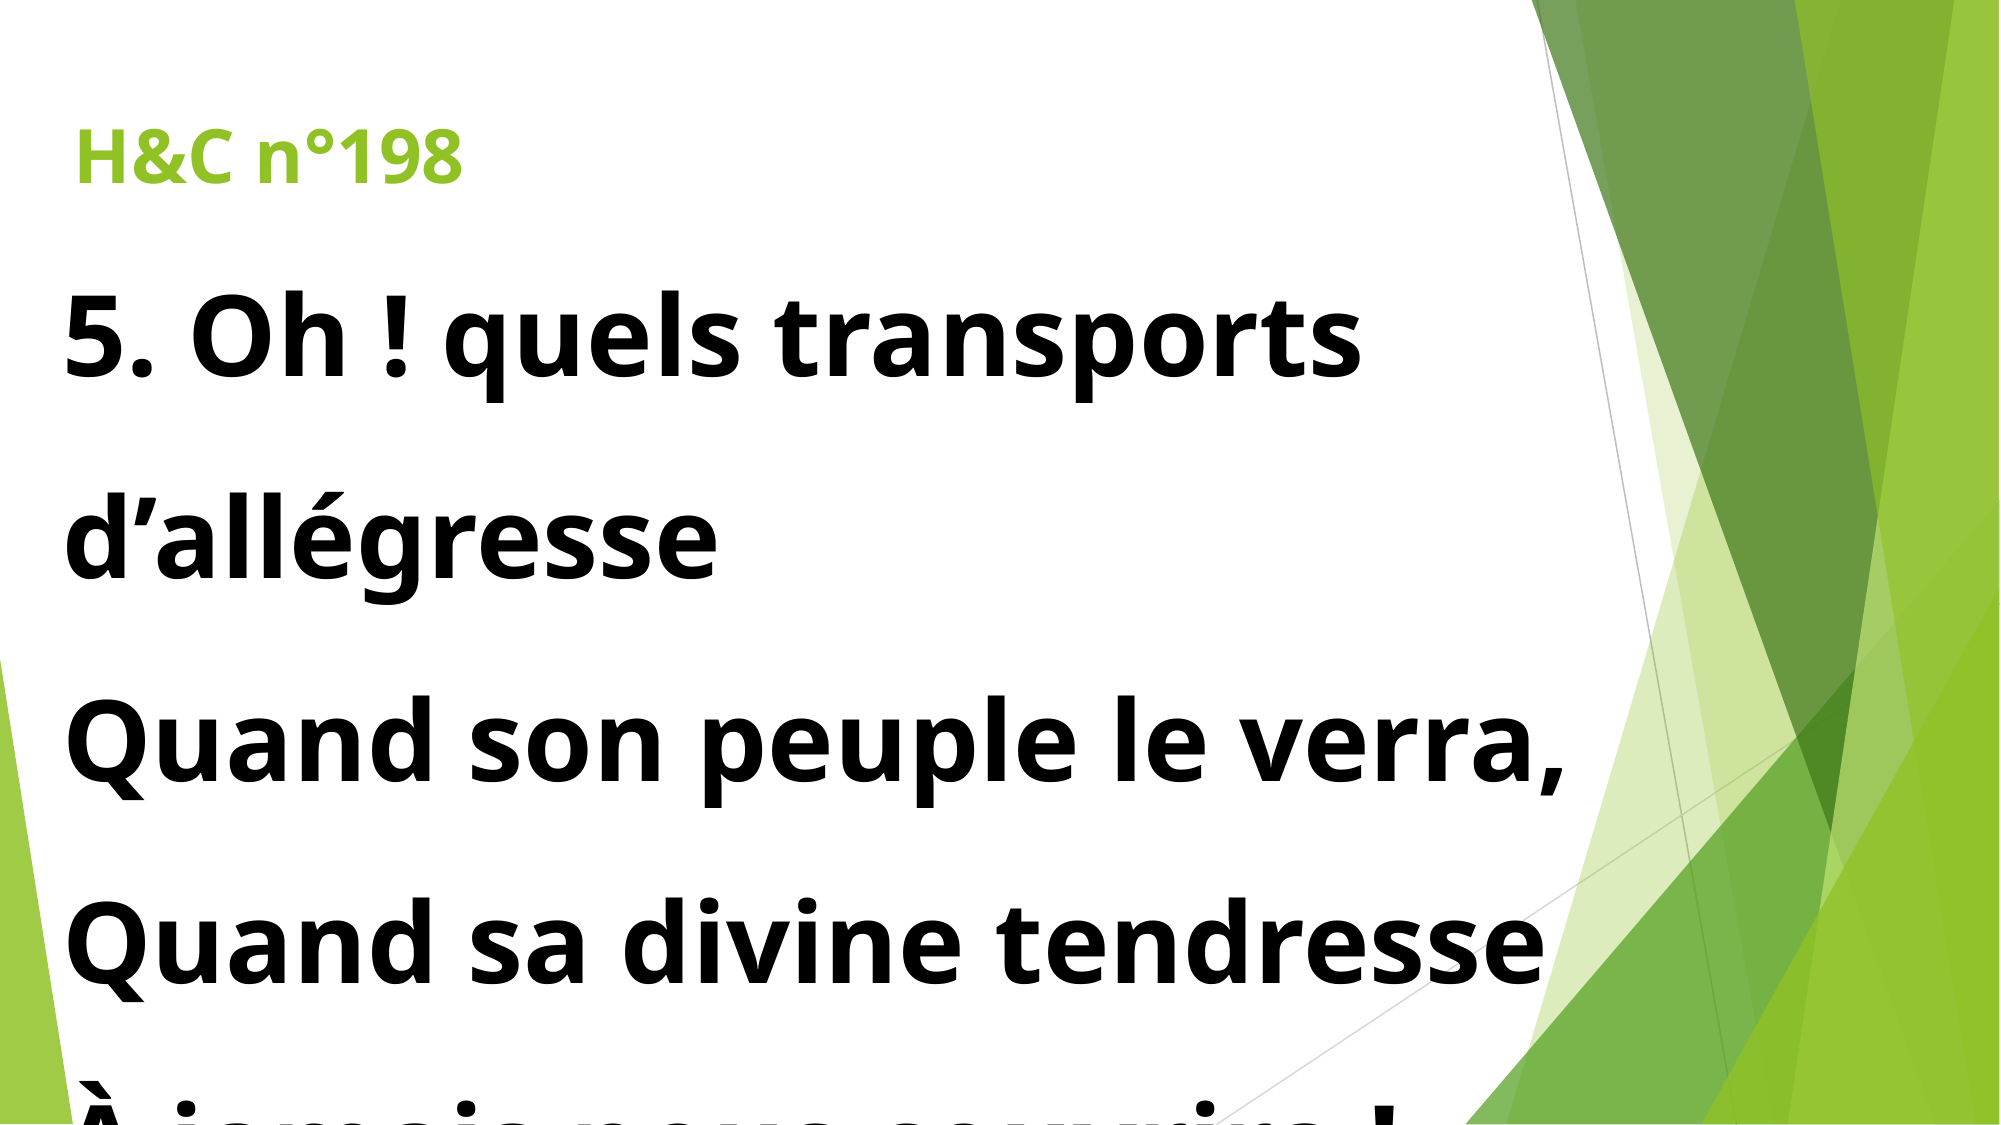

H&C n°198
5. Oh ! quels transports d’allégresse
Quand son peuple le verra,
Quand sa divine tendresse
À jamais nous couvrira !